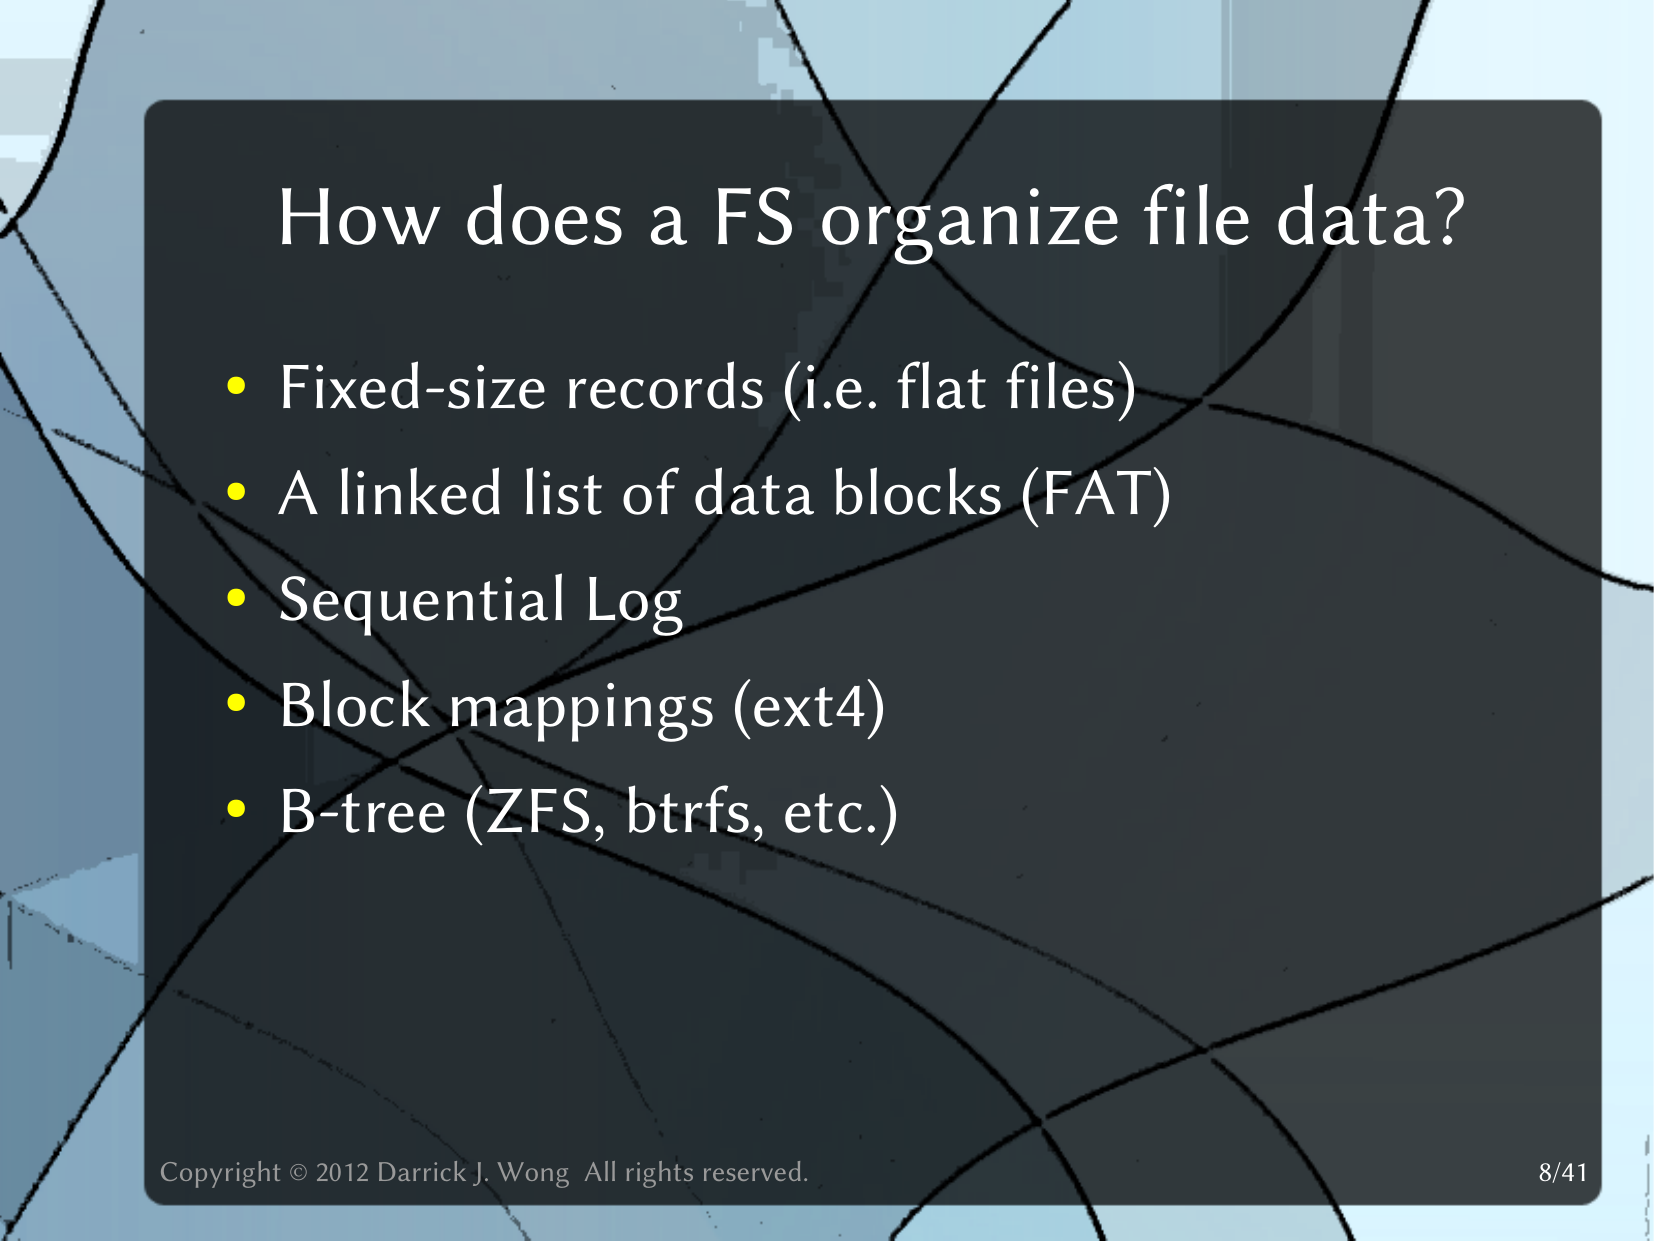

# How does a FS organize file data?
Fixed-size records (i.e. flat files)
A linked list of data blocks (FAT)
Sequential Log
Block mappings (ext4)
B-tree (ZFS, btrfs, etc.)
8